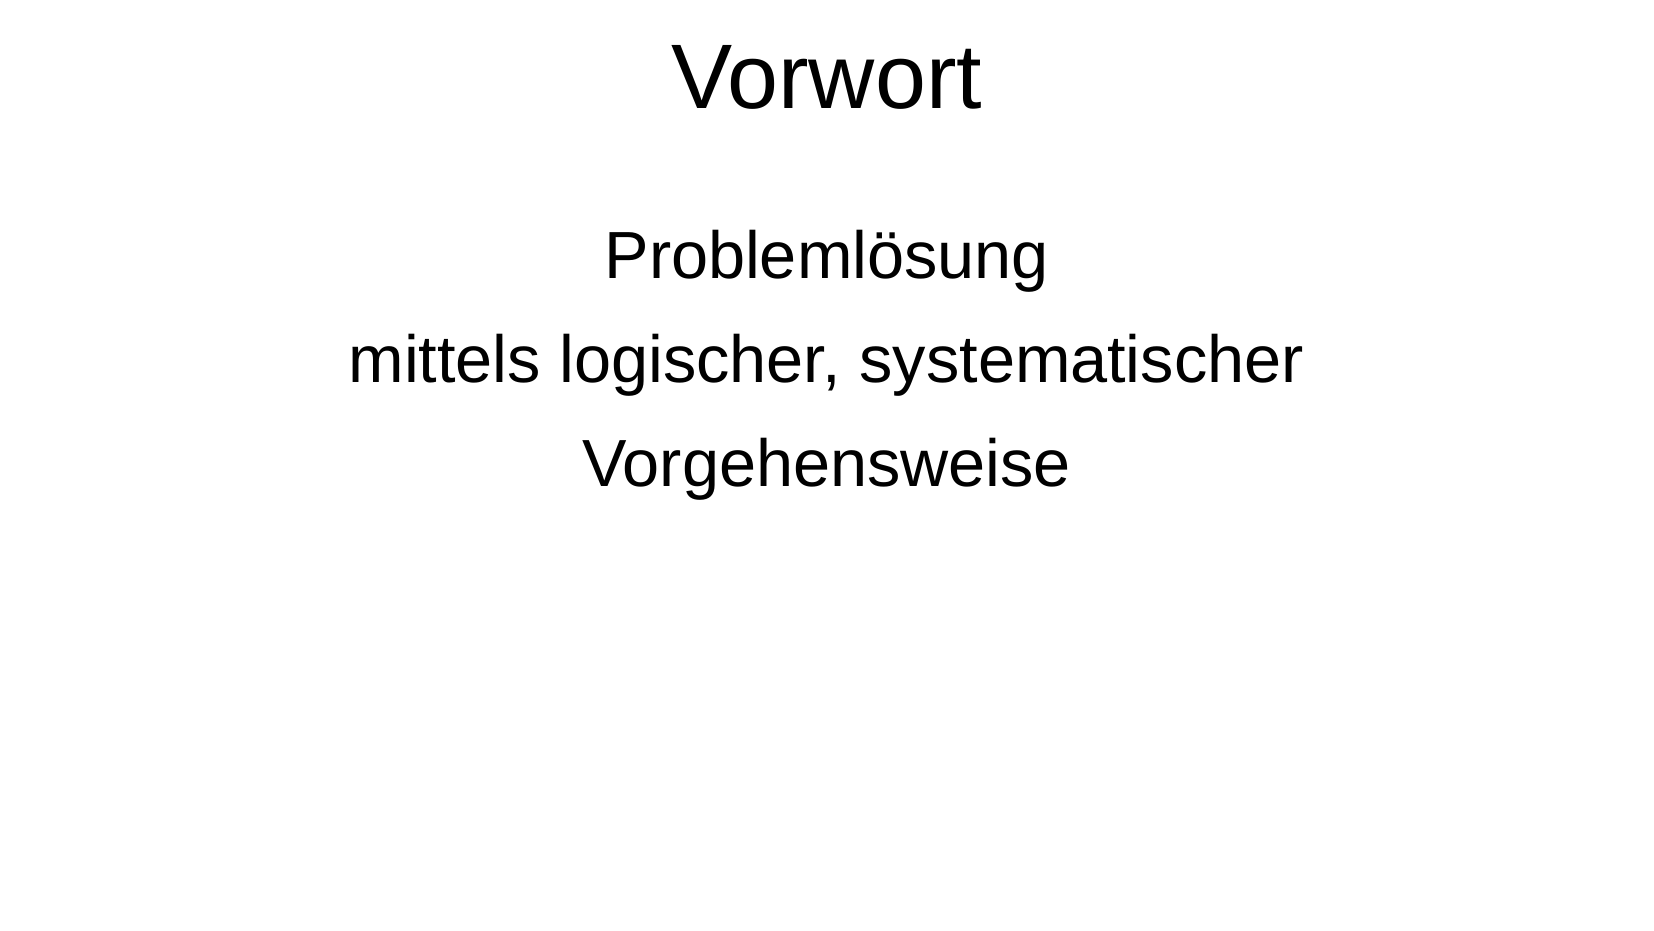

# Vorwort
Problemlösung
mittels logischer, systematischer
Vorgehensweise